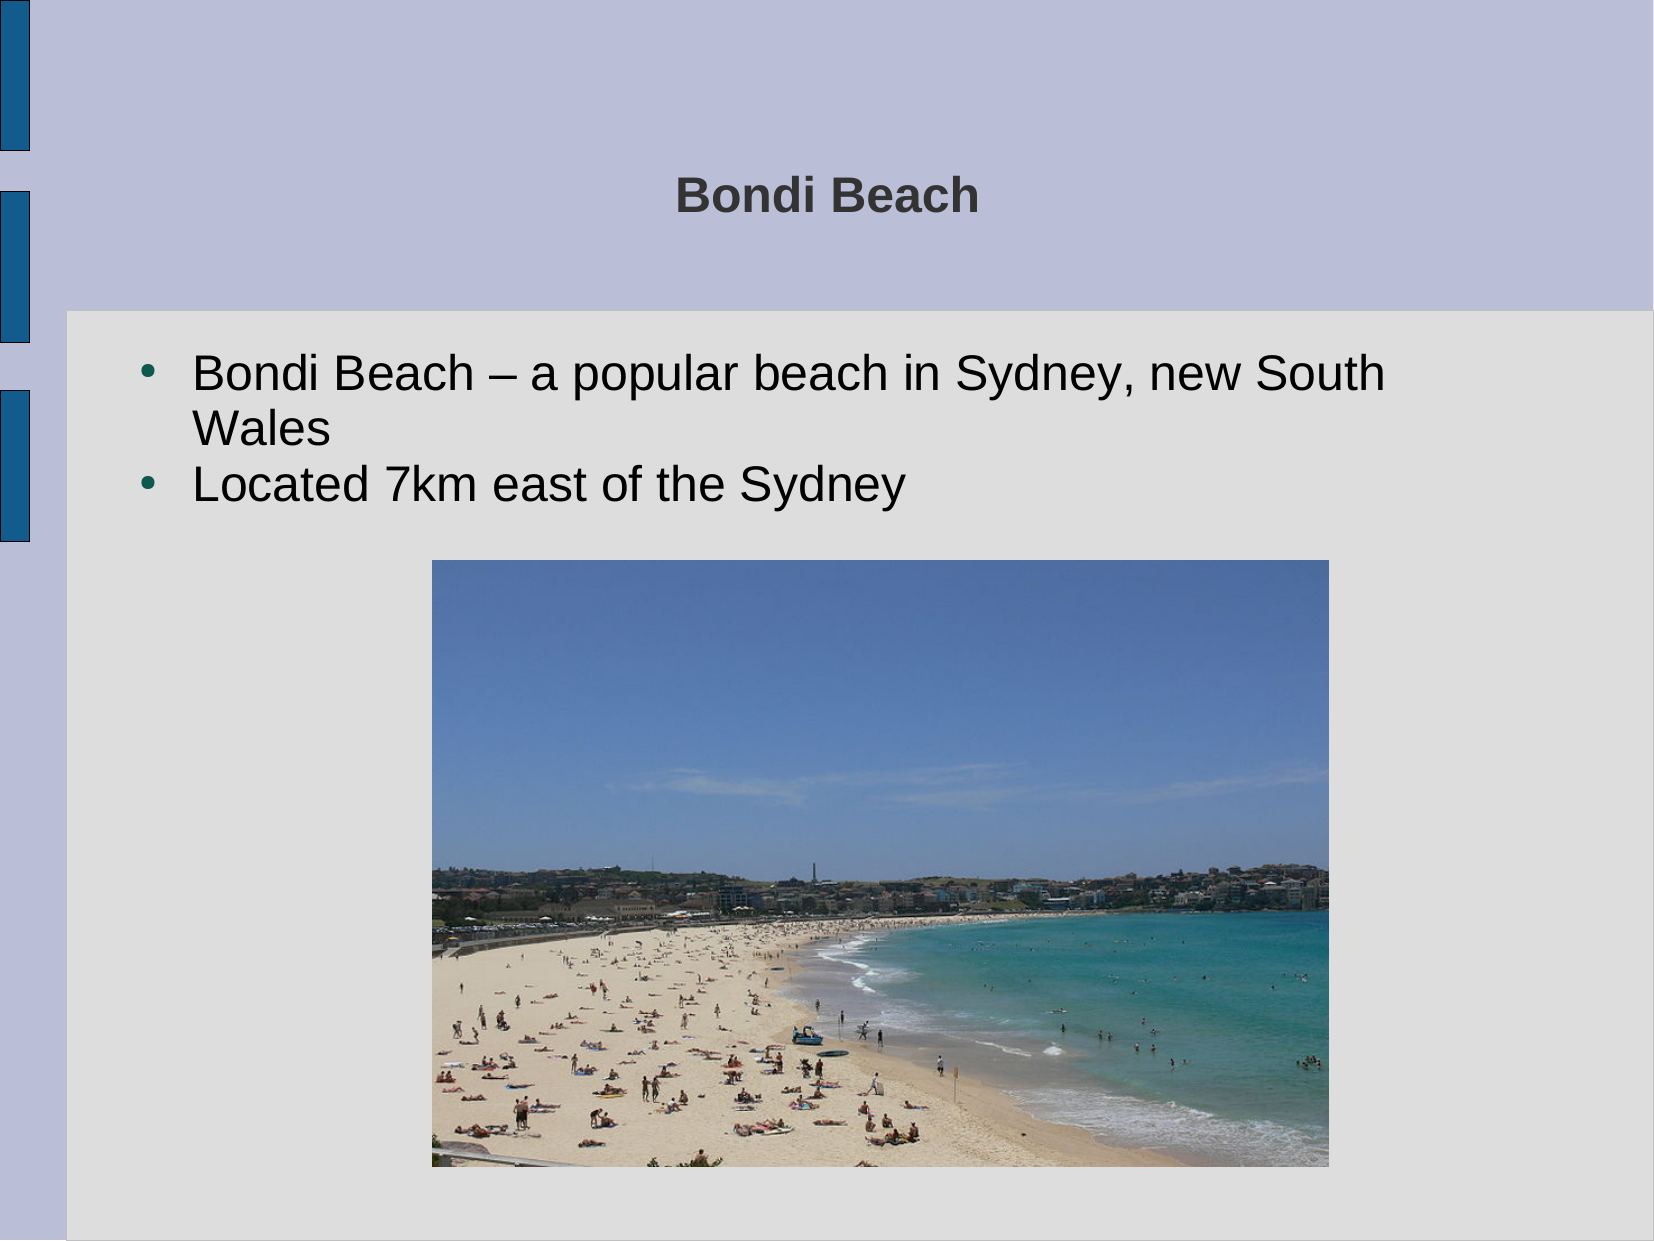

Bondi Beach
# Bondi Beach – a popular beach in Sydney, new South Wales
Located 7km east of the Sydney